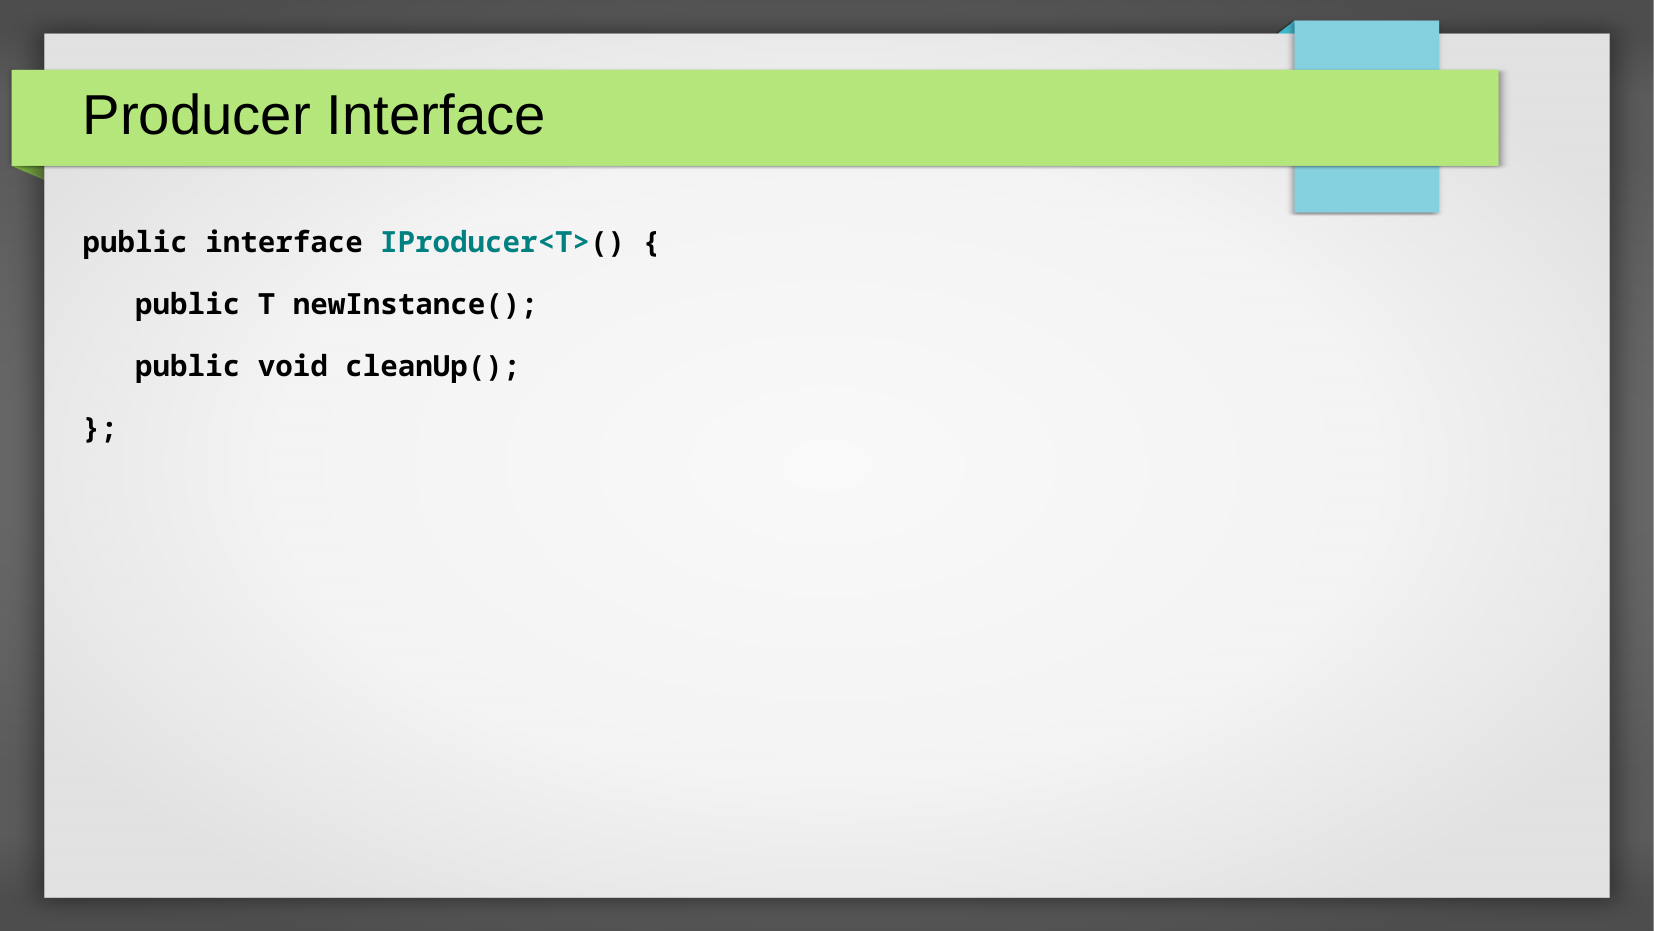

# Producer Interface
public interface IProducer<T>() {
 public T newInstance();
 public void cleanUp();
};